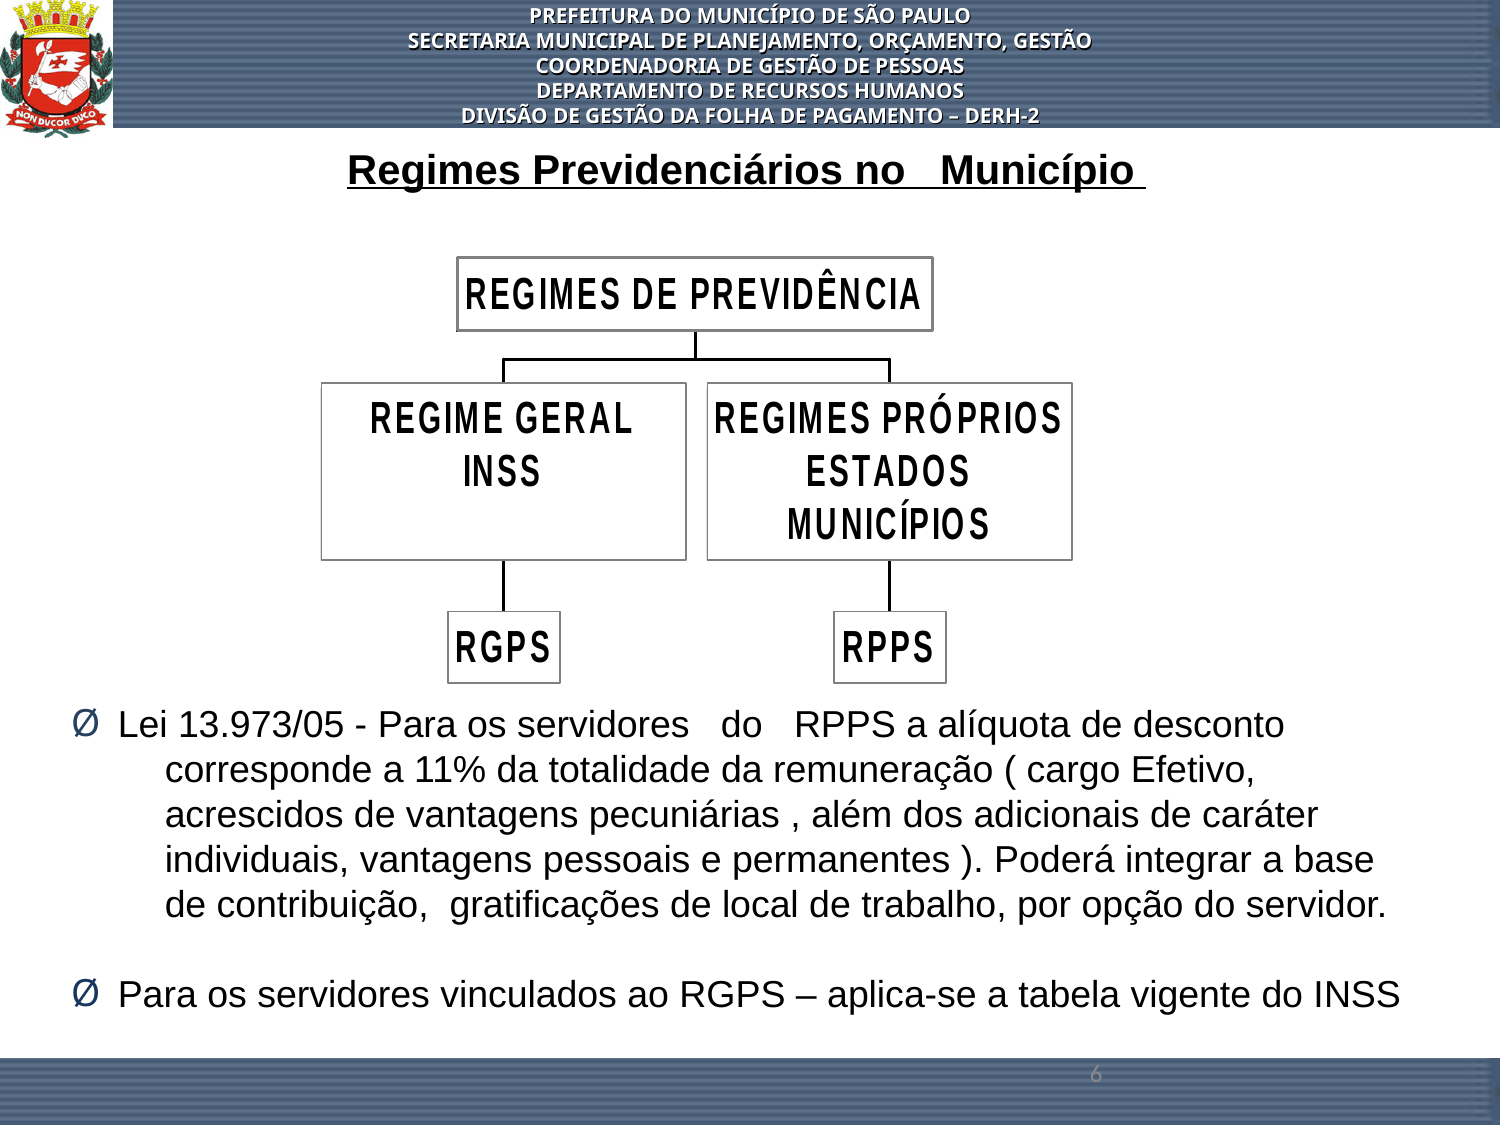

PREFEITURA DO MUNICÍPIO DE SÃO PAULO
SECRETARIA MUNICIPAL DE PLANEJAMENTO, ORÇAMENTO, GESTÃO
COORDENADORIA DE GESTÃO DE PESSOAS
DEPARTAMENTO DE RECURSOS HUMANOS
DIVISÃO DE GESTÃO DA FOLHA DE PAGAMENTO – DERH-2
Regimes Previdenciários no Município
Lei 13.973/05 - Para os servidores do RPPS a alíquota de desconto corresponde a 11% da totalidade da remuneração ( cargo Efetivo, acrescidos de vantagens pecuniárias , além dos adicionais de caráter individuais, vantagens pessoais e permanentes ). Poderá integrar a base de contribuição, gratificações de local de trabalho, por opção do servidor.
Para os servidores vinculados ao RGPS – aplica-se a tabela vigente do INSS